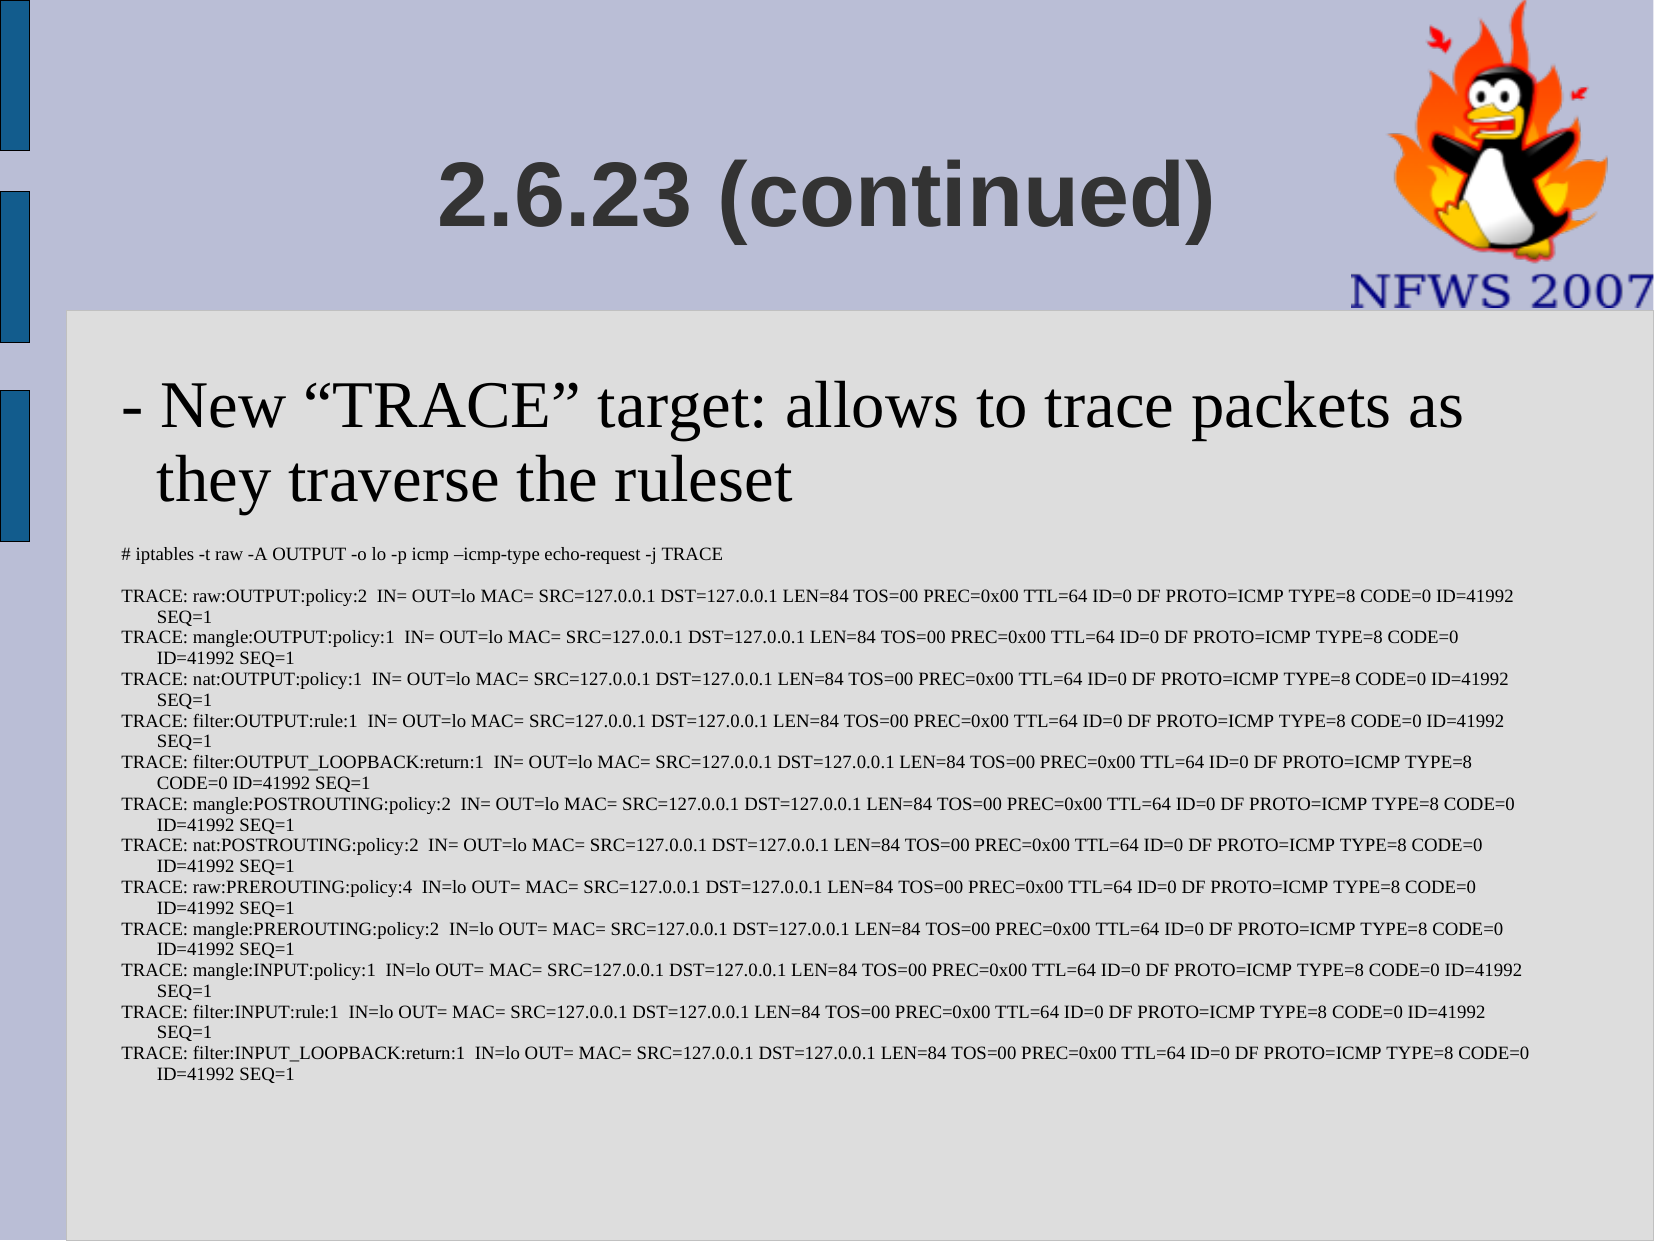

# 2.6.23 (continued)
- New “TRACE” target: allows to trace packets as they traverse the ruleset
# iptables -t raw -A OUTPUT -o lo -p icmp –icmp-type echo-request -j TRACE
TRACE: raw:OUTPUT:policy:2 IN= OUT=lo MAC= SRC=127.0.0.1 DST=127.0.0.1 LEN=84 TOS=00 PREC=0x00 TTL=64 ID=0 DF PROTO=ICMP TYPE=8 CODE=0 ID=41992 SEQ=1
TRACE: mangle:OUTPUT:policy:1 IN= OUT=lo MAC= SRC=127.0.0.1 DST=127.0.0.1 LEN=84 TOS=00 PREC=0x00 TTL=64 ID=0 DF PROTO=ICMP TYPE=8 CODE=0 ID=41992 SEQ=1
TRACE: nat:OUTPUT:policy:1 IN= OUT=lo MAC= SRC=127.0.0.1 DST=127.0.0.1 LEN=84 TOS=00 PREC=0x00 TTL=64 ID=0 DF PROTO=ICMP TYPE=8 CODE=0 ID=41992 SEQ=1
TRACE: filter:OUTPUT:rule:1 IN= OUT=lo MAC= SRC=127.0.0.1 DST=127.0.0.1 LEN=84 TOS=00 PREC=0x00 TTL=64 ID=0 DF PROTO=ICMP TYPE=8 CODE=0 ID=41992 SEQ=1
TRACE: filter:OUTPUT_LOOPBACK:return:1 IN= OUT=lo MAC= SRC=127.0.0.1 DST=127.0.0.1 LEN=84 TOS=00 PREC=0x00 TTL=64 ID=0 DF PROTO=ICMP TYPE=8 CODE=0 ID=41992 SEQ=1
TRACE: mangle:POSTROUTING:policy:2 IN= OUT=lo MAC= SRC=127.0.0.1 DST=127.0.0.1 LEN=84 TOS=00 PREC=0x00 TTL=64 ID=0 DF PROTO=ICMP TYPE=8 CODE=0 ID=41992 SEQ=1
TRACE: nat:POSTROUTING:policy:2 IN= OUT=lo MAC= SRC=127.0.0.1 DST=127.0.0.1 LEN=84 TOS=00 PREC=0x00 TTL=64 ID=0 DF PROTO=ICMP TYPE=8 CODE=0 ID=41992 SEQ=1
TRACE: raw:PREROUTING:policy:4 IN=lo OUT= MAC= SRC=127.0.0.1 DST=127.0.0.1 LEN=84 TOS=00 PREC=0x00 TTL=64 ID=0 DF PROTO=ICMP TYPE=8 CODE=0 ID=41992 SEQ=1
TRACE: mangle:PREROUTING:policy:2 IN=lo OUT= MAC= SRC=127.0.0.1 DST=127.0.0.1 LEN=84 TOS=00 PREC=0x00 TTL=64 ID=0 DF PROTO=ICMP TYPE=8 CODE=0 ID=41992 SEQ=1
TRACE: mangle:INPUT:policy:1 IN=lo OUT= MAC= SRC=127.0.0.1 DST=127.0.0.1 LEN=84 TOS=00 PREC=0x00 TTL=64 ID=0 DF PROTO=ICMP TYPE=8 CODE=0 ID=41992 SEQ=1
TRACE: filter:INPUT:rule:1 IN=lo OUT= MAC= SRC=127.0.0.1 DST=127.0.0.1 LEN=84 TOS=00 PREC=0x00 TTL=64 ID=0 DF PROTO=ICMP TYPE=8 CODE=0 ID=41992 SEQ=1
TRACE: filter:INPUT_LOOPBACK:return:1 IN=lo OUT= MAC= SRC=127.0.0.1 DST=127.0.0.1 LEN=84 TOS=00 PREC=0x00 TTL=64 ID=0 DF PROTO=ICMP TYPE=8 CODE=0 ID=41992 SEQ=1